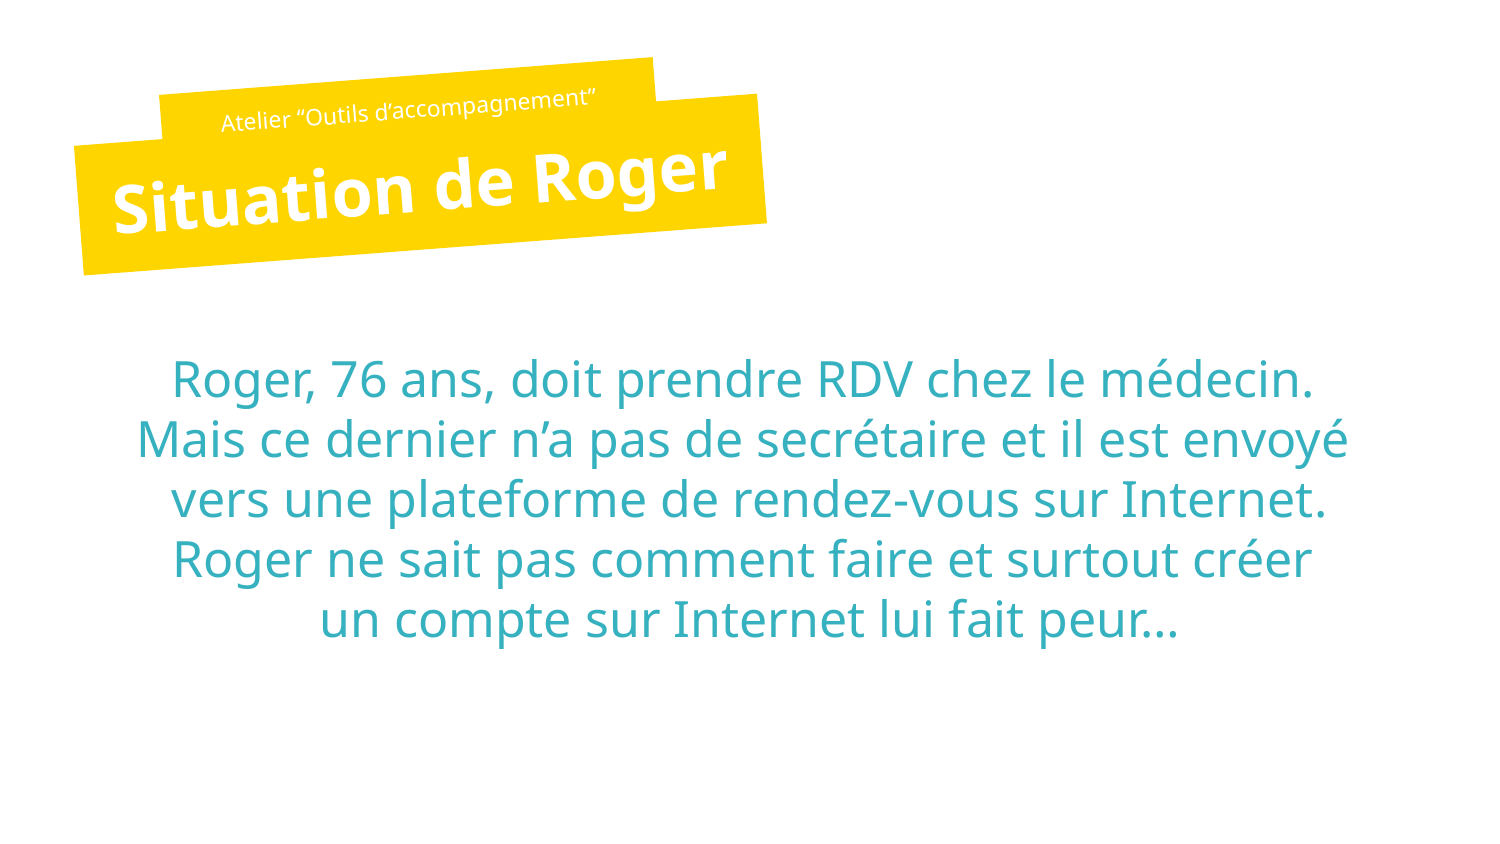

Atelier “Outils d’accompagnement”
Situation de Roger
Roger, 76 ans, doit prendre RDV chez le médecin.
Mais ce dernier n’a pas de secrétaire et il est envoyé
vers une plateforme de rendez-vous sur Internet.
Roger ne sait pas comment faire et surtout créer
un compte sur Internet lui fait peur…